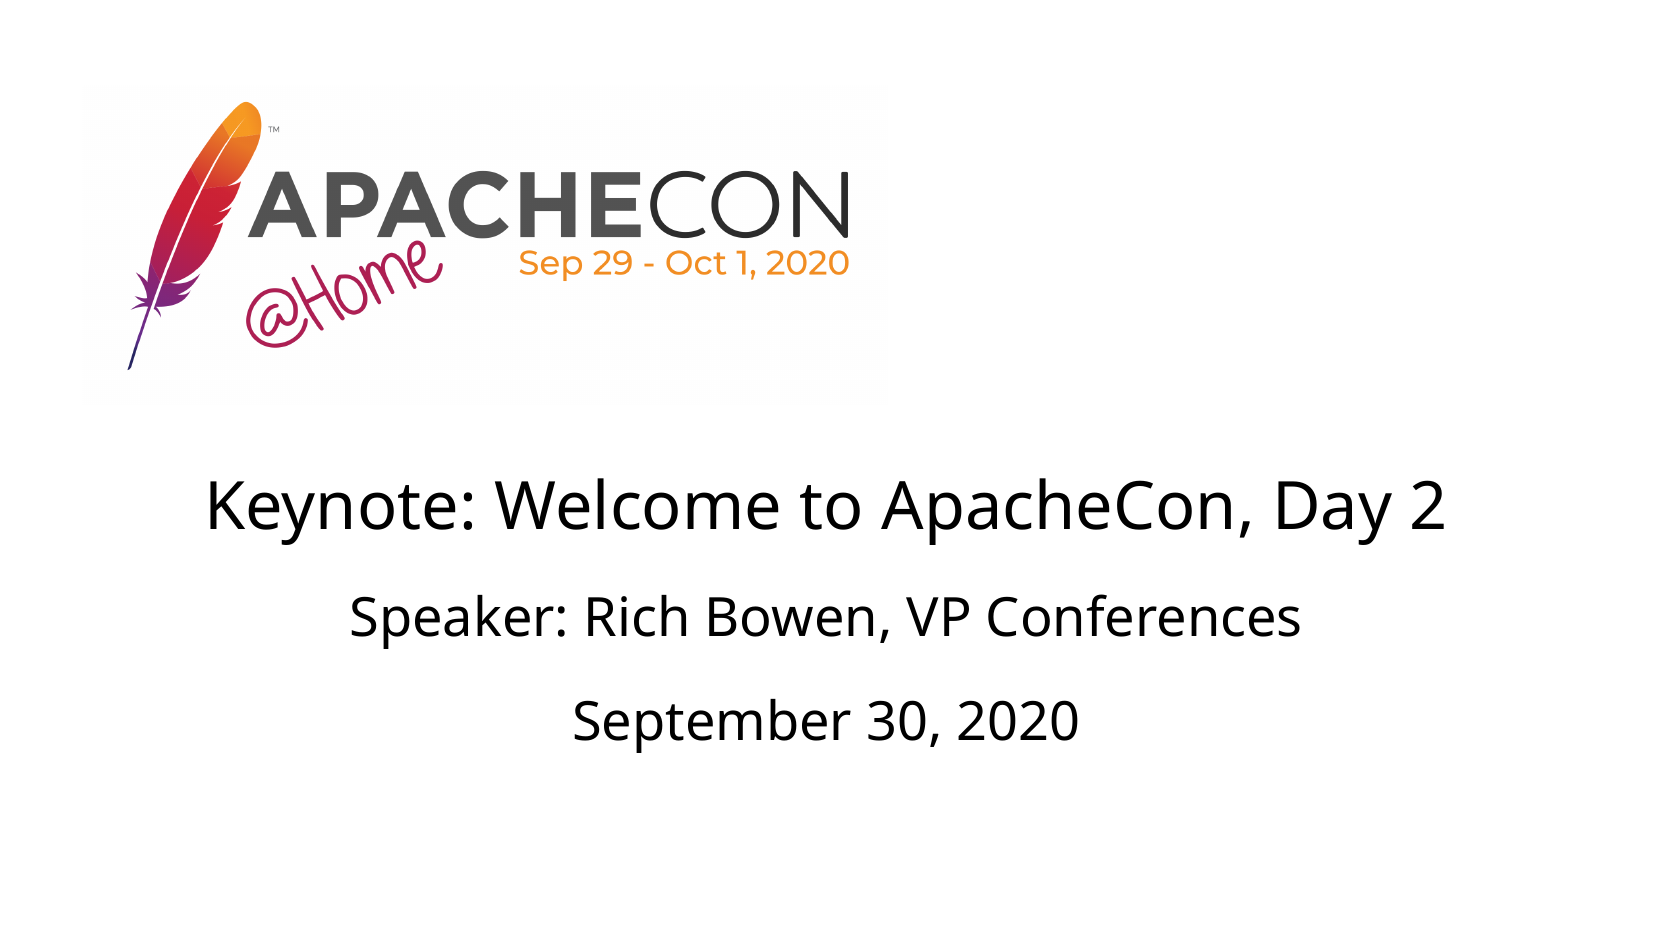

# Keynote: Welcome to ApacheCon, Day 2
Speaker: Rich Bowen, VP Conferences
September 30, 2020